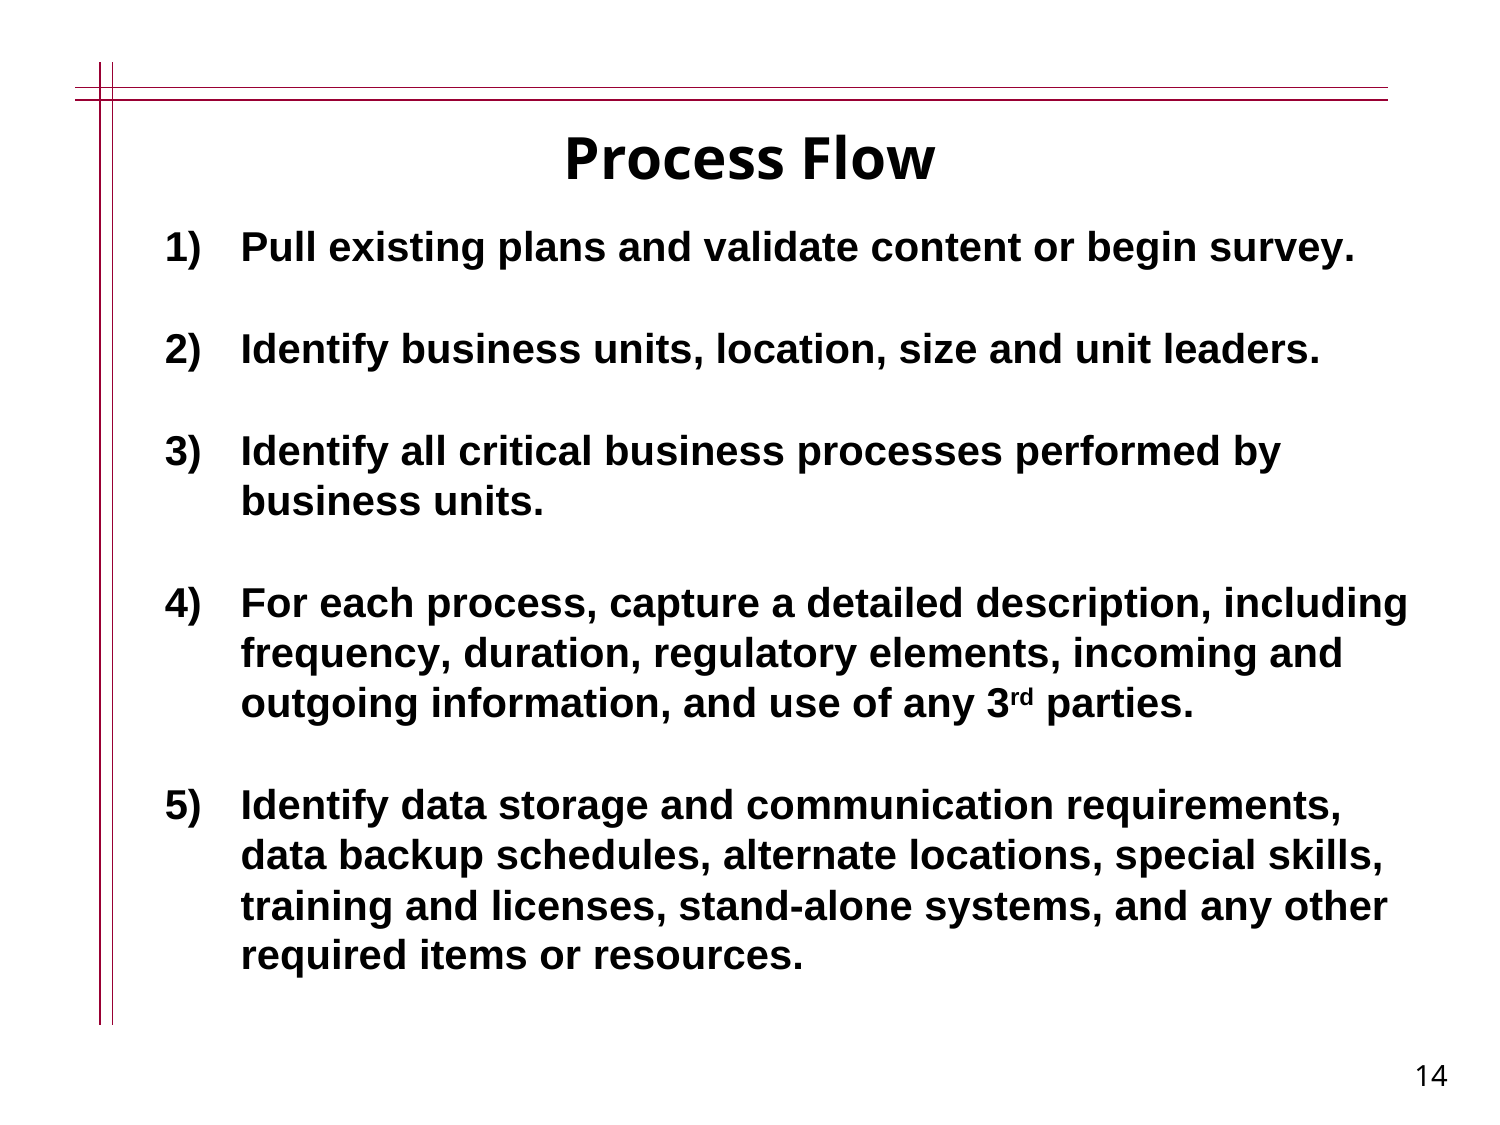

# Process Flow
Pull existing plans and validate content or begin survey.
Identify business units, location, size and unit leaders.
Identify all critical business processes performed by business units.
For each process, capture a detailed description, including frequency, duration, regulatory elements, incoming and outgoing information, and use of any 3rd parties.
Identify data storage and communication requirements, data backup schedules, alternate locations, special skills, training and licenses, stand-alone systems, and any other required items or resources.
14